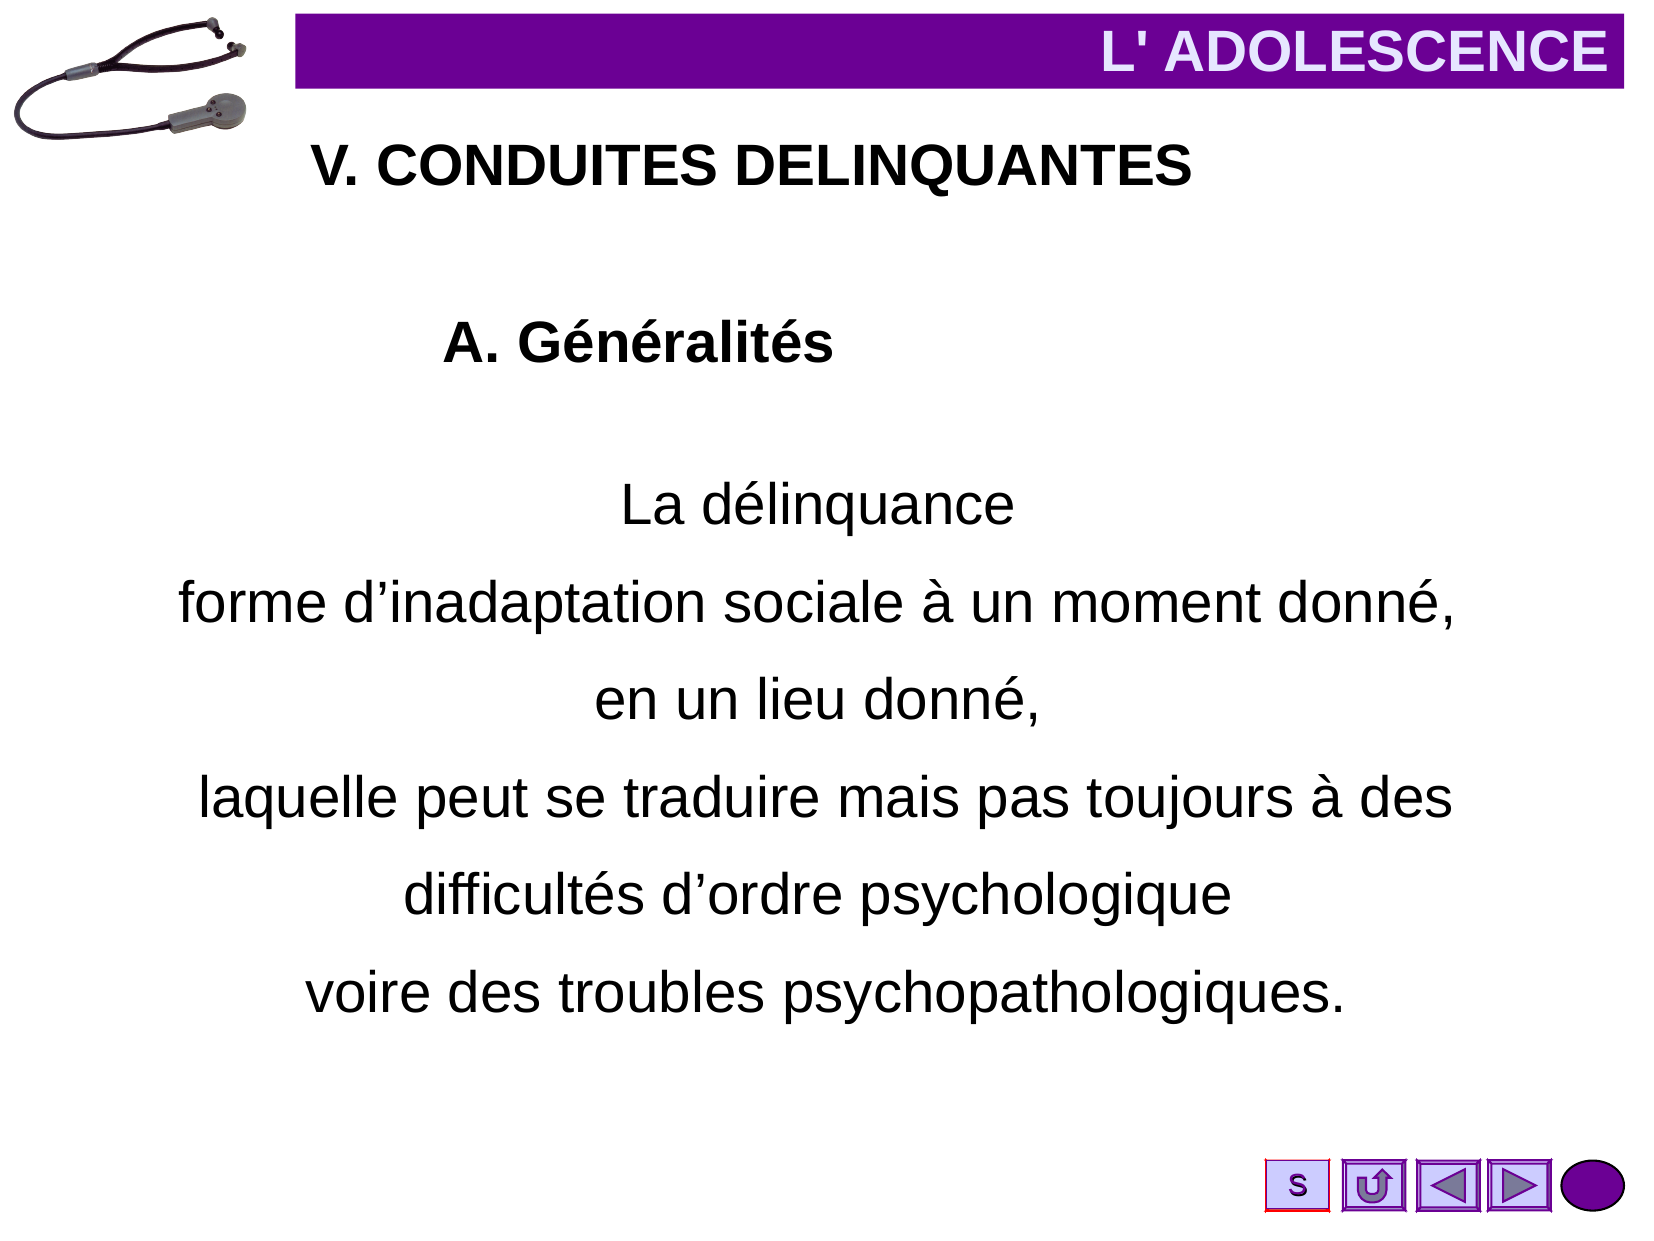

L' ADOLESCENCE
V. CONDUITES DELINQUANTES
A. Généralités
La délinquance
forme d’inadaptation sociale à un moment donné,
en un lieu donné,
laquelle peut se traduire mais pas toujours à des difficultés d’ordre psychologique
voire des troubles psychopathologiques.